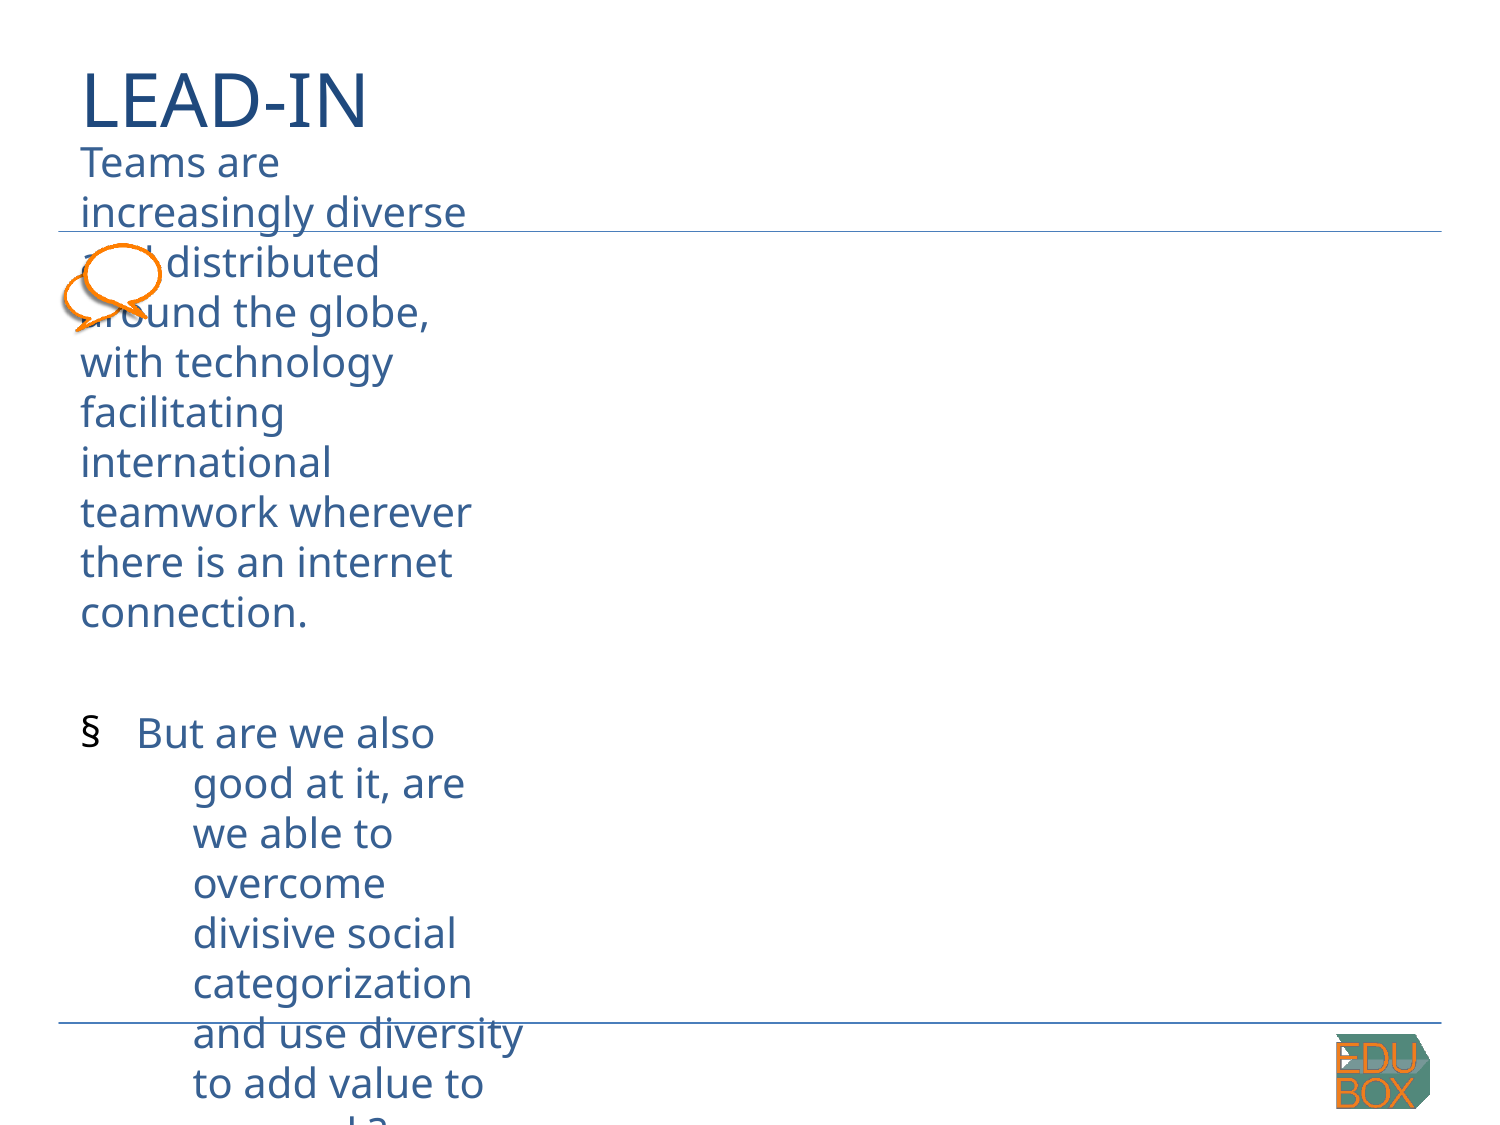

# LEAD-IN
Teams are increasingly diverse and distributed around the globe, with technology facilitating international teamwork wherever there is an internet connection.
But are we also good at it, are we able to overcome divisive social categorization and use diversity to add value to our work?
What are some of the experiences you have with diverse teams?
Think for a minute and be ready to share